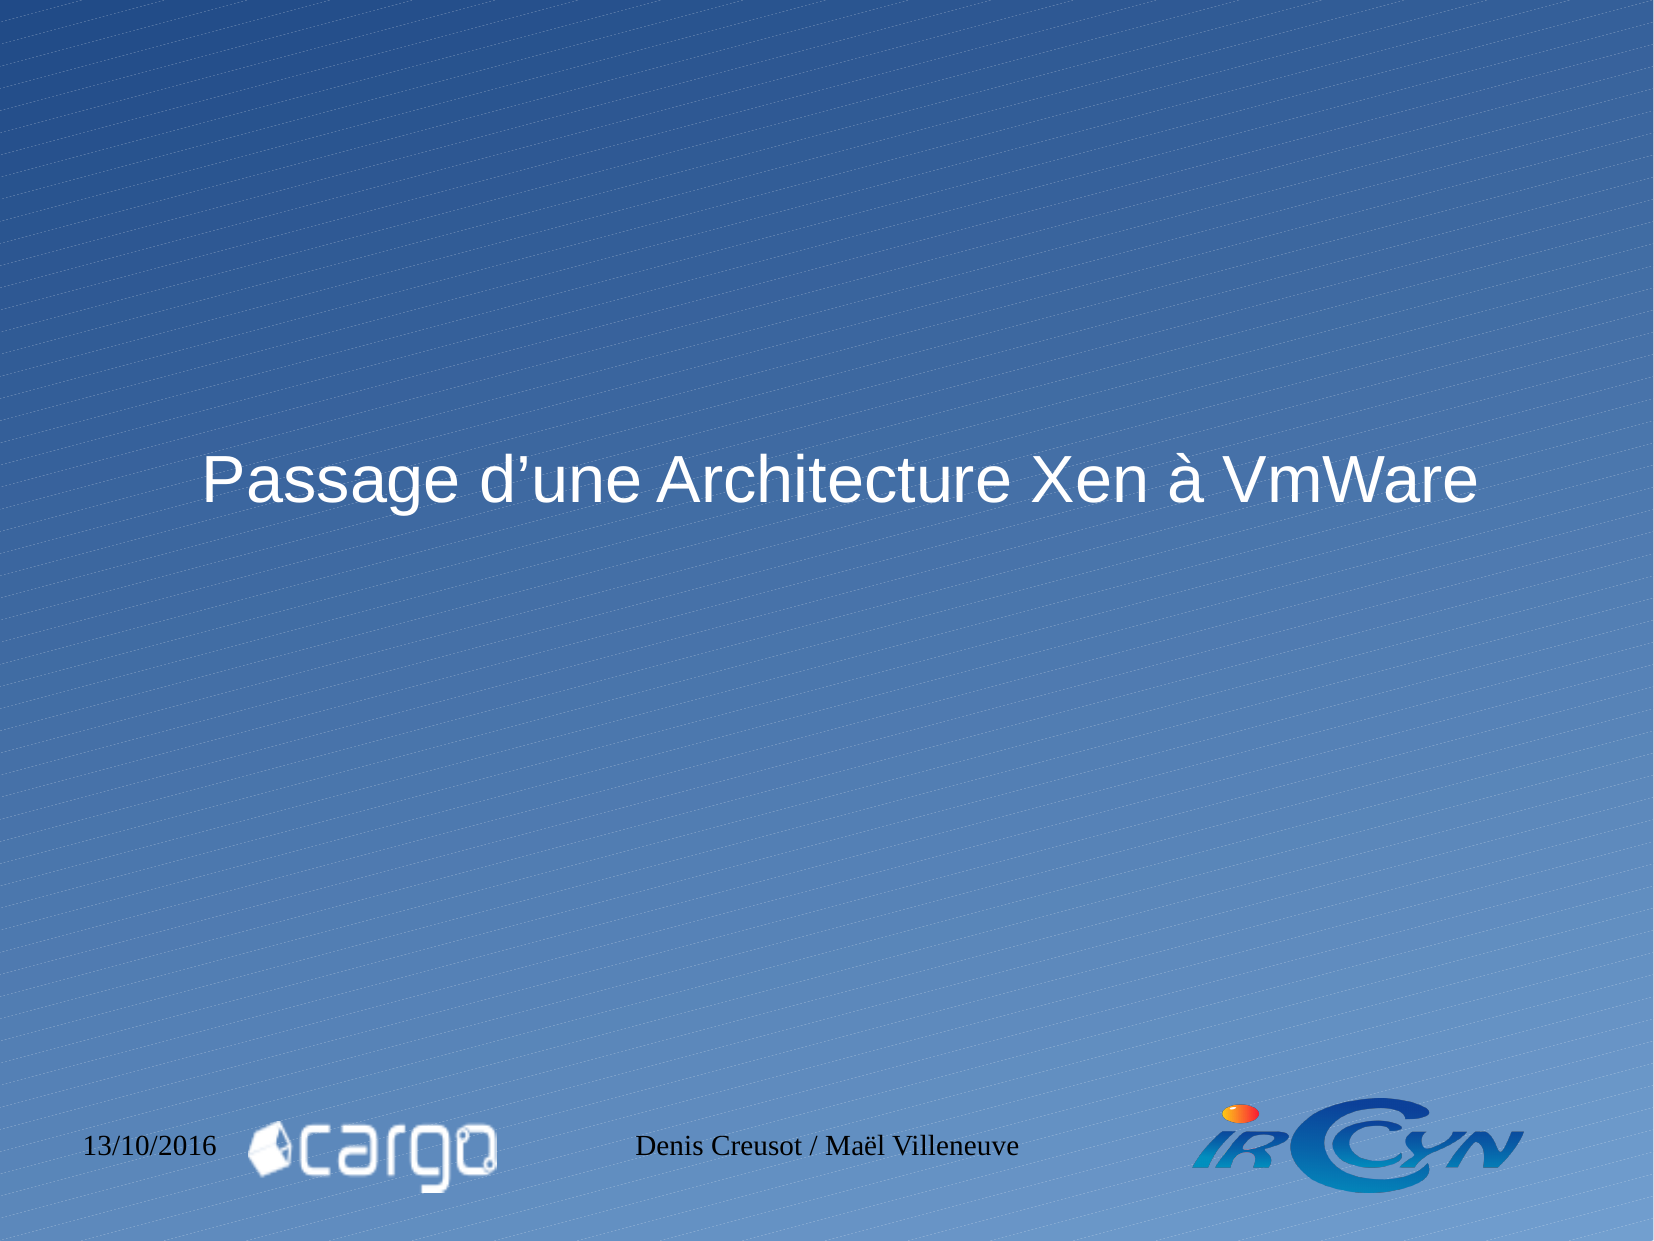

# Passage d’une Architecture Xen à VmWare
13/10/2016
Denis Creusot / Maël Villeneuve